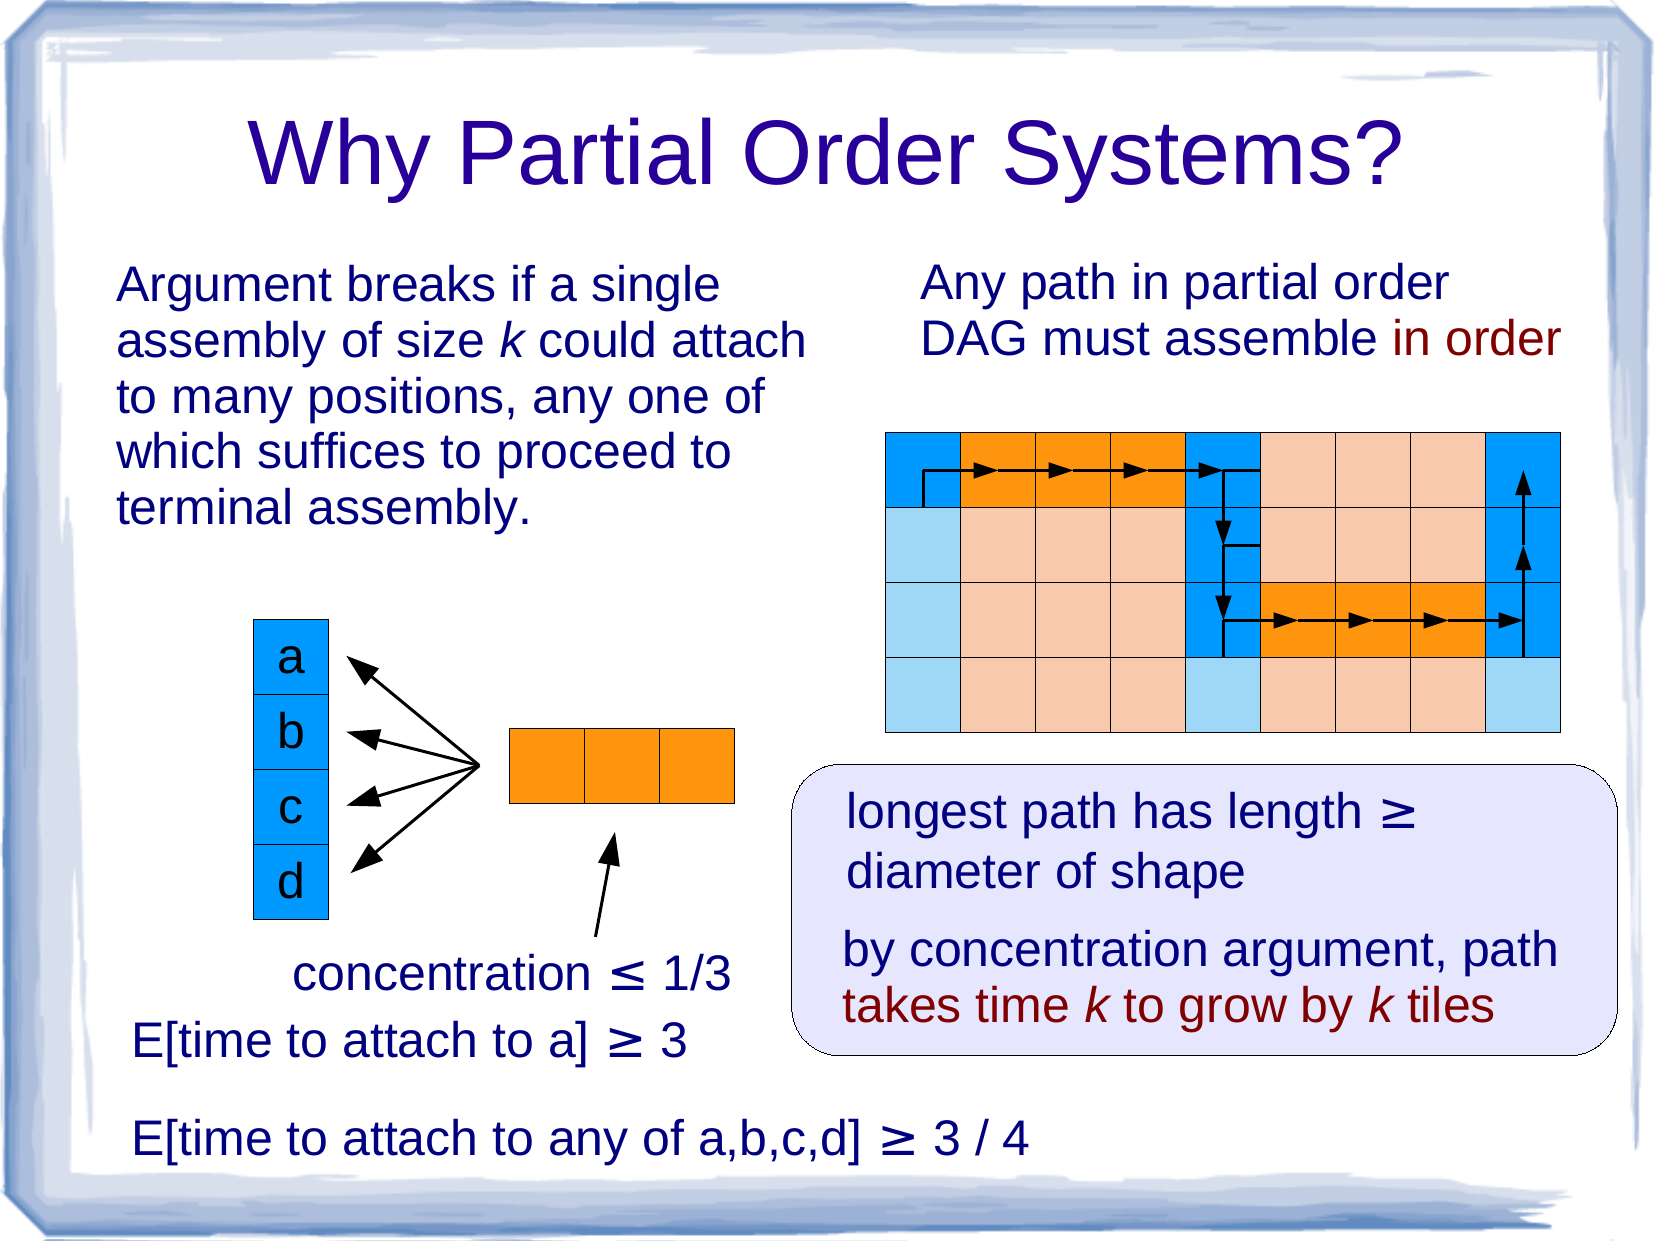

# Why Partial Order Systems?
Any path in partial order DAG must assemble in order
Argument breaks if a single assembly of size k could attach to many positions, any one of which suffices to proceed to terminal assembly.
longest path has length ≥ diameter of shape
by concentration argument, path takes time k to grow by k tiles
a
b
c
d
concentration ≤ 1/3
E[time to attach to a] ≥ 3
E[time to attach to any of a,b,c,d] ≥ 3 / 4